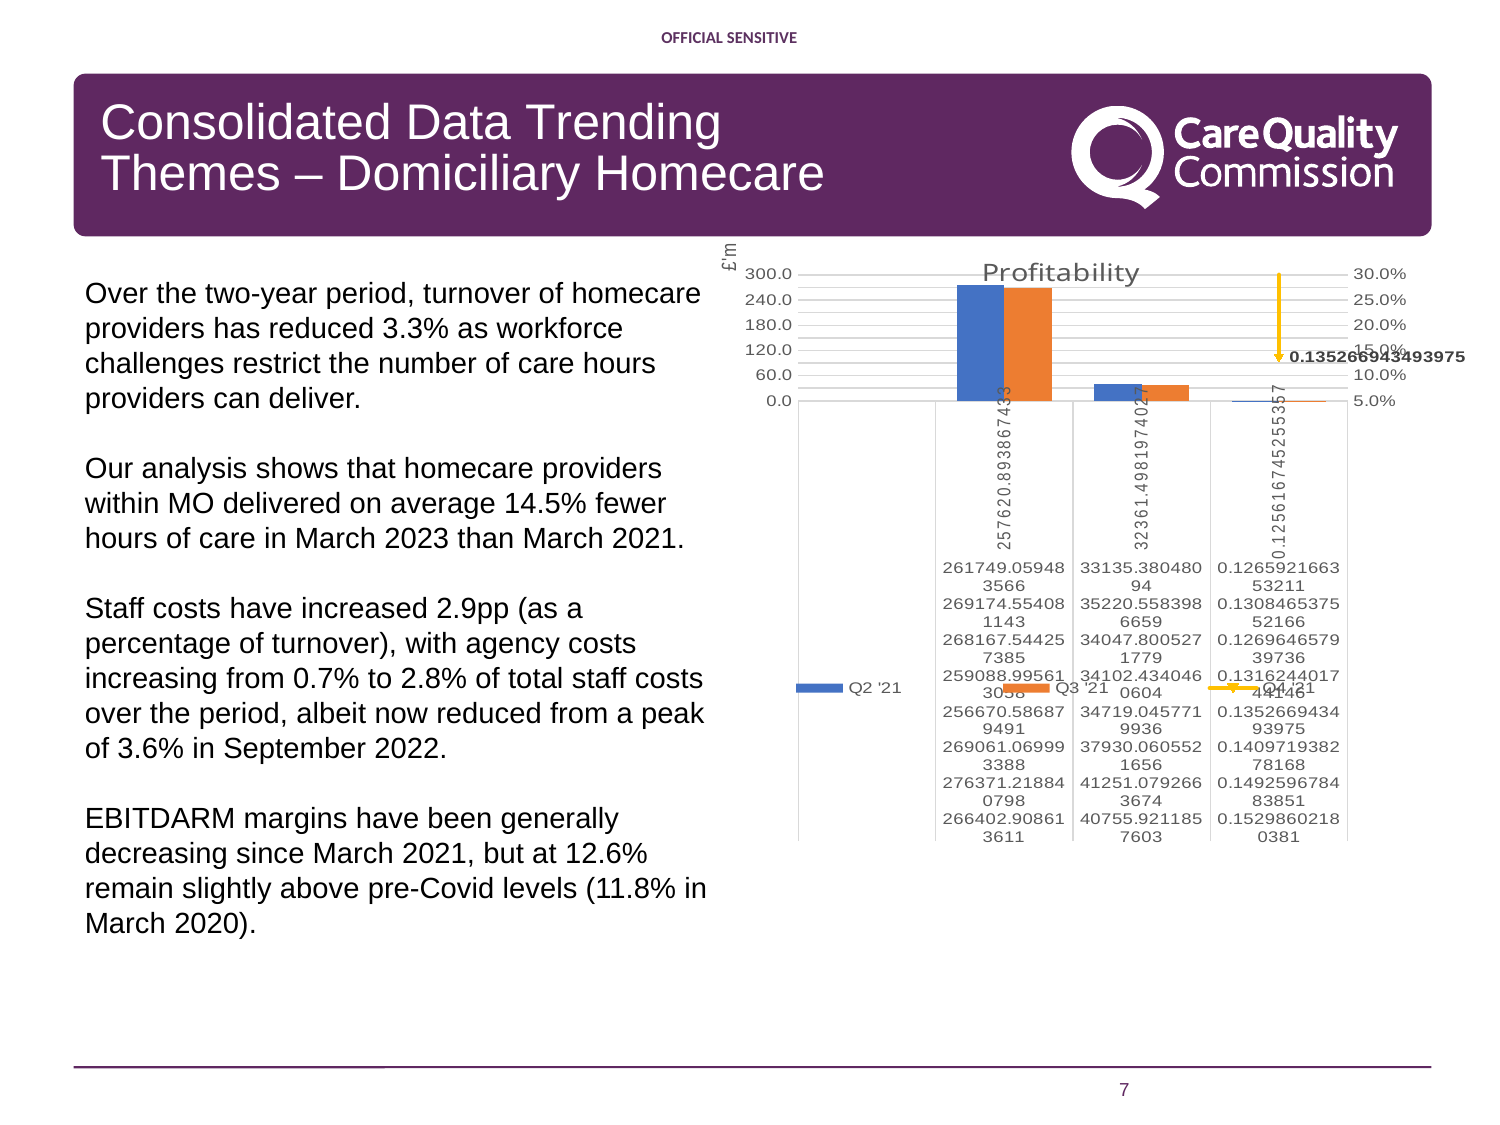

OFFICIAL SENSITIVE
Consolidated Data Trending
Themes – Domiciliary Homecare
### Chart: Profitability
| Category | Turnover | EBITDARM | EBITDARM Margin |
|---|---|---|---|
| 0.15298602180381 | 266402.908613611 | 40755.9211857603 | 0.15298602180381 |
| 0.149259678483851 | 276371.218840798 | 41251.0792663674 | 0.149259678483851 |
| 0.140971938278168 | 269061.069993388 | 37930.0605521656 | 0.140971938278168 |
| 0.135266943493975 | 256670.586879491 | 34719.0457719936 | 0.135266943493975 |
| 0.131624401744146 | 259088.995613058 | 34102.4340460604 | 0.131624401744146 |
| 0.126964657939736 | 268167.544257385 | 34047.8005271779 | 0.126964657939736 |
| 0.130846537552166 | 269174.554081143 | 35220.5583986659 | 0.130846537552166 |
| 0.126592166353211 | 261749.059483566 | 33135.38048094 | 0.126592166353211 |
| 0.125616745255357 | 257620.893867433 | 32361.4981974027 | 0.125616745255357 |Over the two-year period, turnover of homecare providers has reduced 3.3% as workforce challenges restrict the number of care hours providers can deliver.
Our analysis shows that homecare providers within MO delivered on average 14.5% fewer hours of care in March 2023 than March 2021.
Staff costs have increased 2.9pp (as a percentage of turnover), with agency costs increasing from 0.7% to 2.8% of total staff costs over the period, albeit now reduced from a peak of 3.6% in September 2022.
EBITDARM margins have been generally decreasing since March 2021, but at 12.6% remain slightly above pre-Covid levels (11.8% in March 2020).